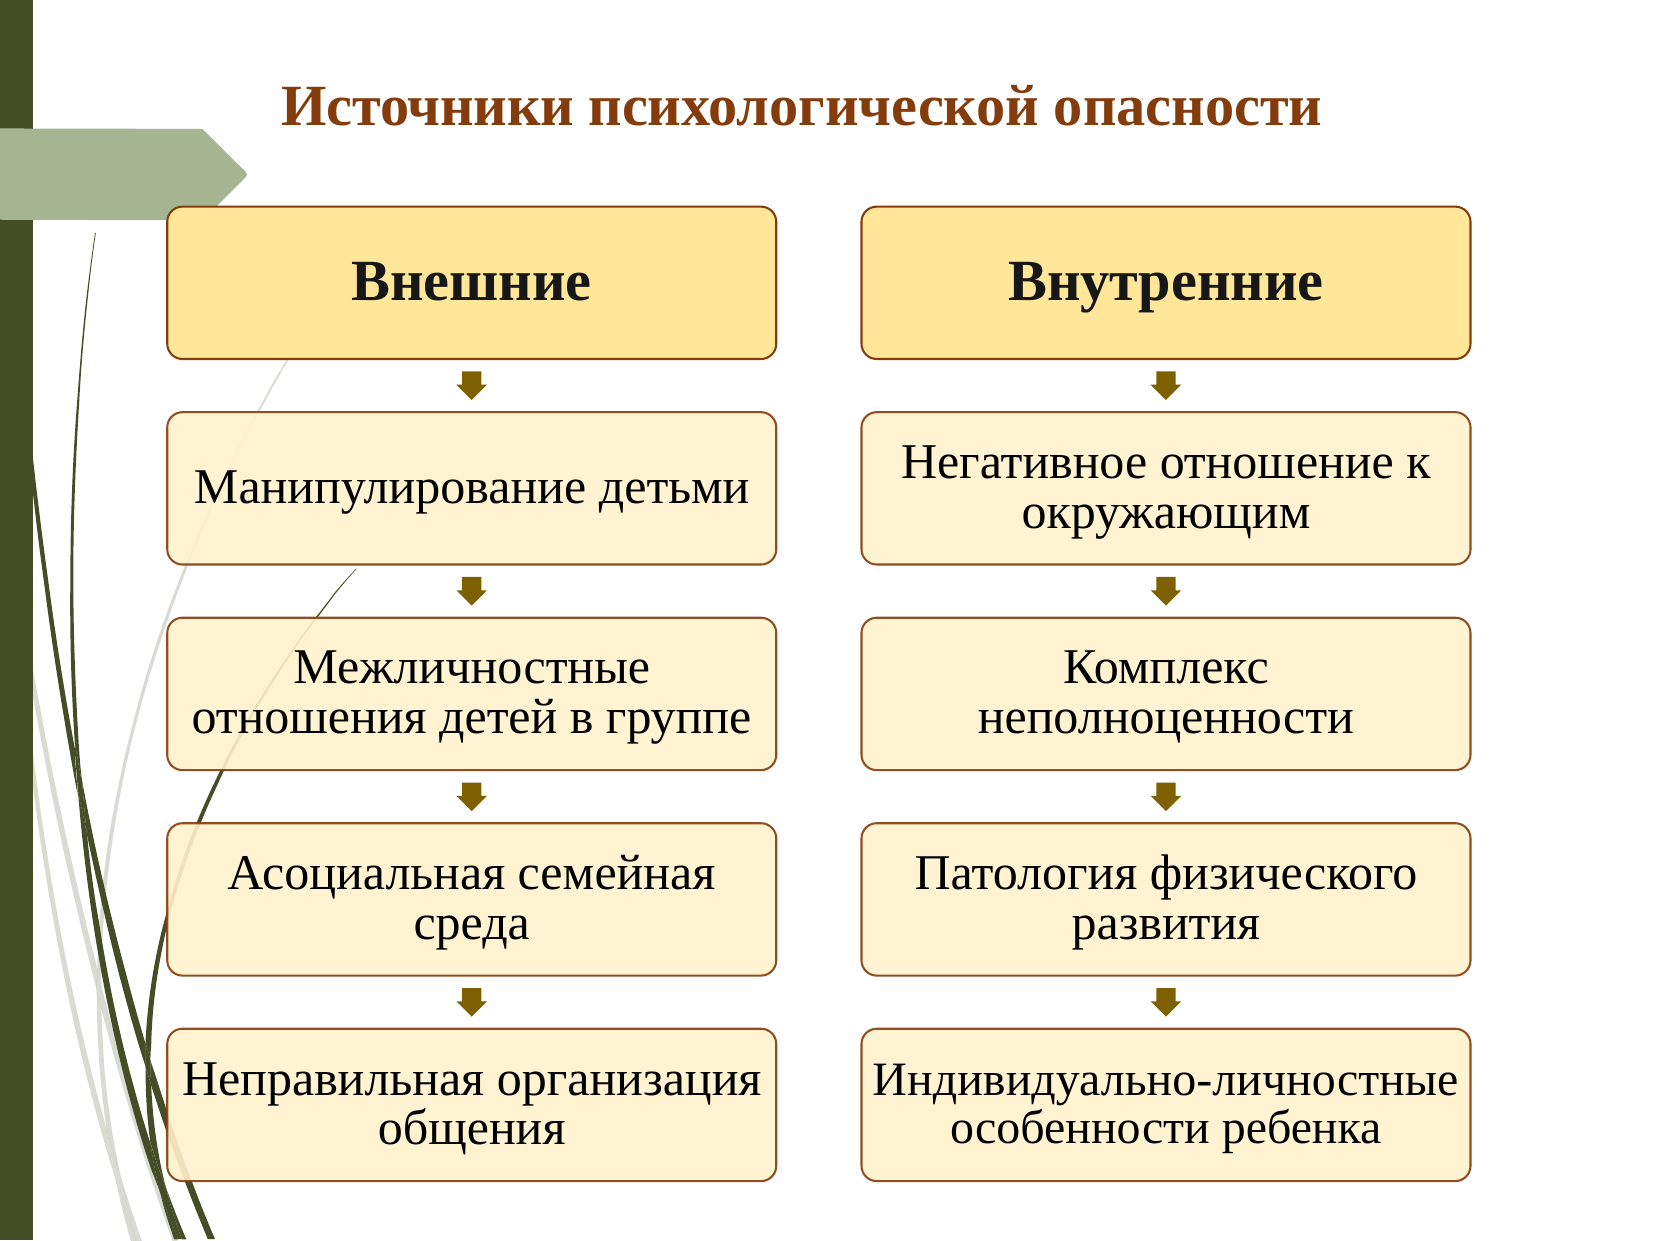

# Источники психологической опасности
Внешние
Внутренние
Манипулирование детьми
Негативное отношение к окружающим
Межличностные отношения детей в группе
Комплекс неполноценности
Асоциальная семейная среда
Патология физического развития
Неправильная организация общения
Индивидуально-личностные особенности ребенка